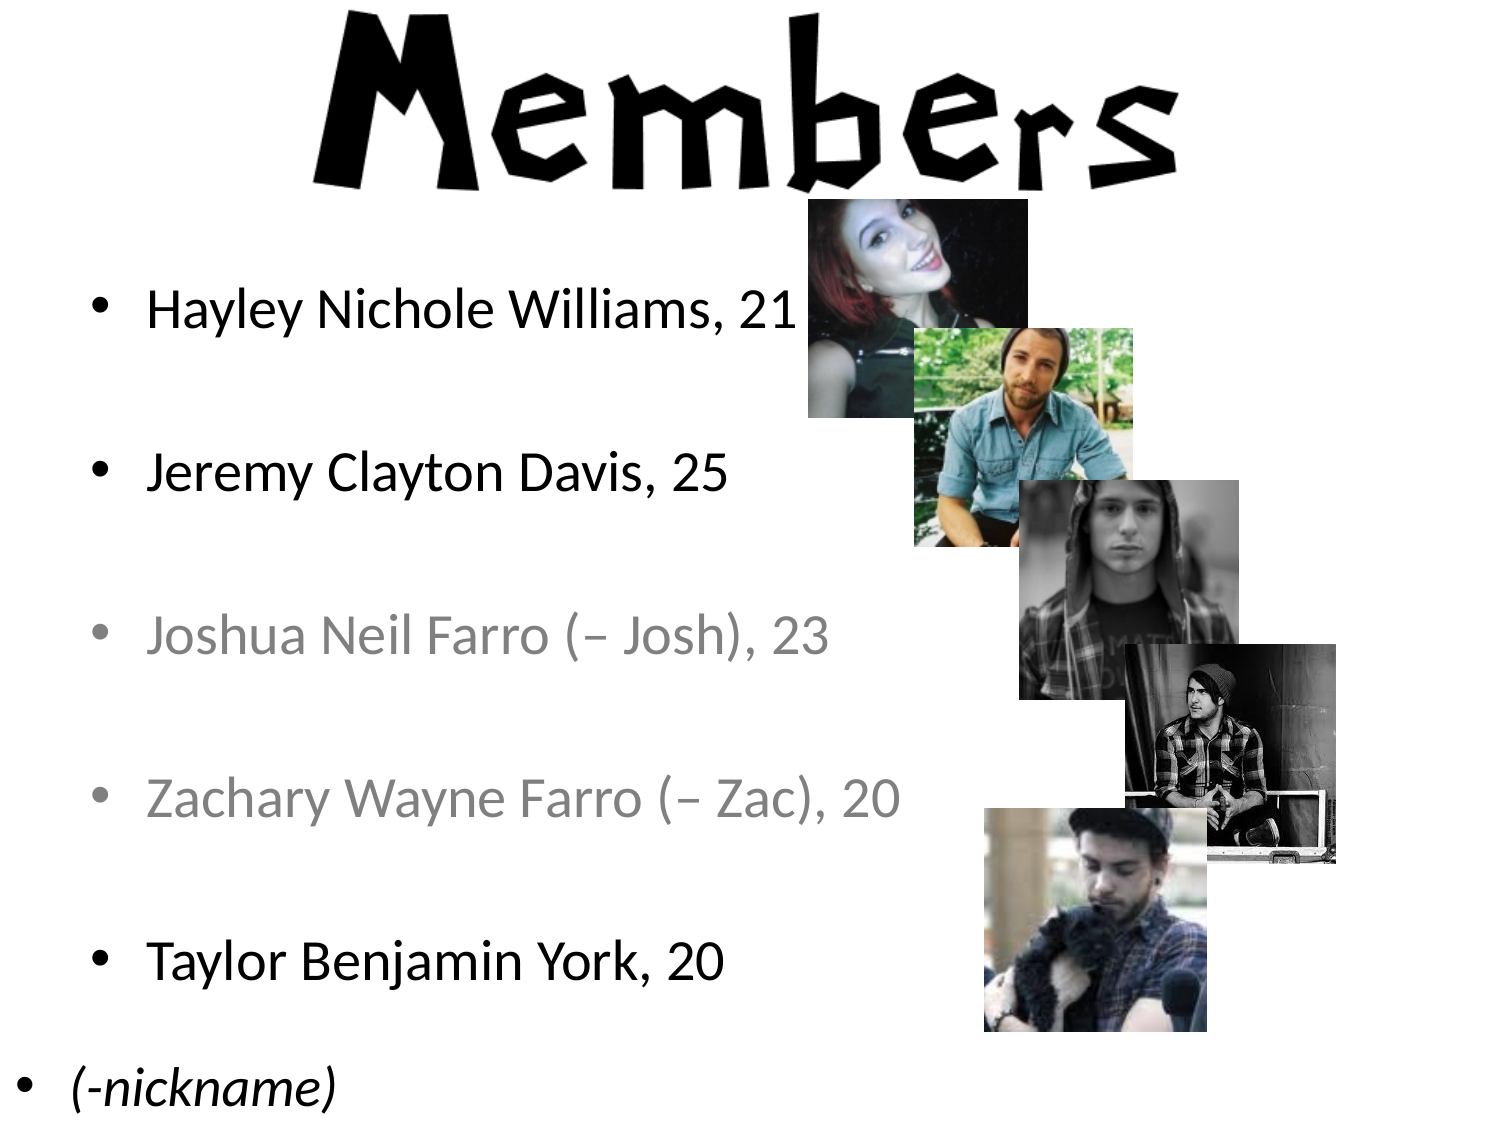

# Hayley Nichole Williams, 21
Jeremy Clayton Davis, 25
Joshua Neil Farro (– Josh), 23
Zachary Wayne Farro (– Zac), 20
Taylor Benjamin York, 20
(-nickname)